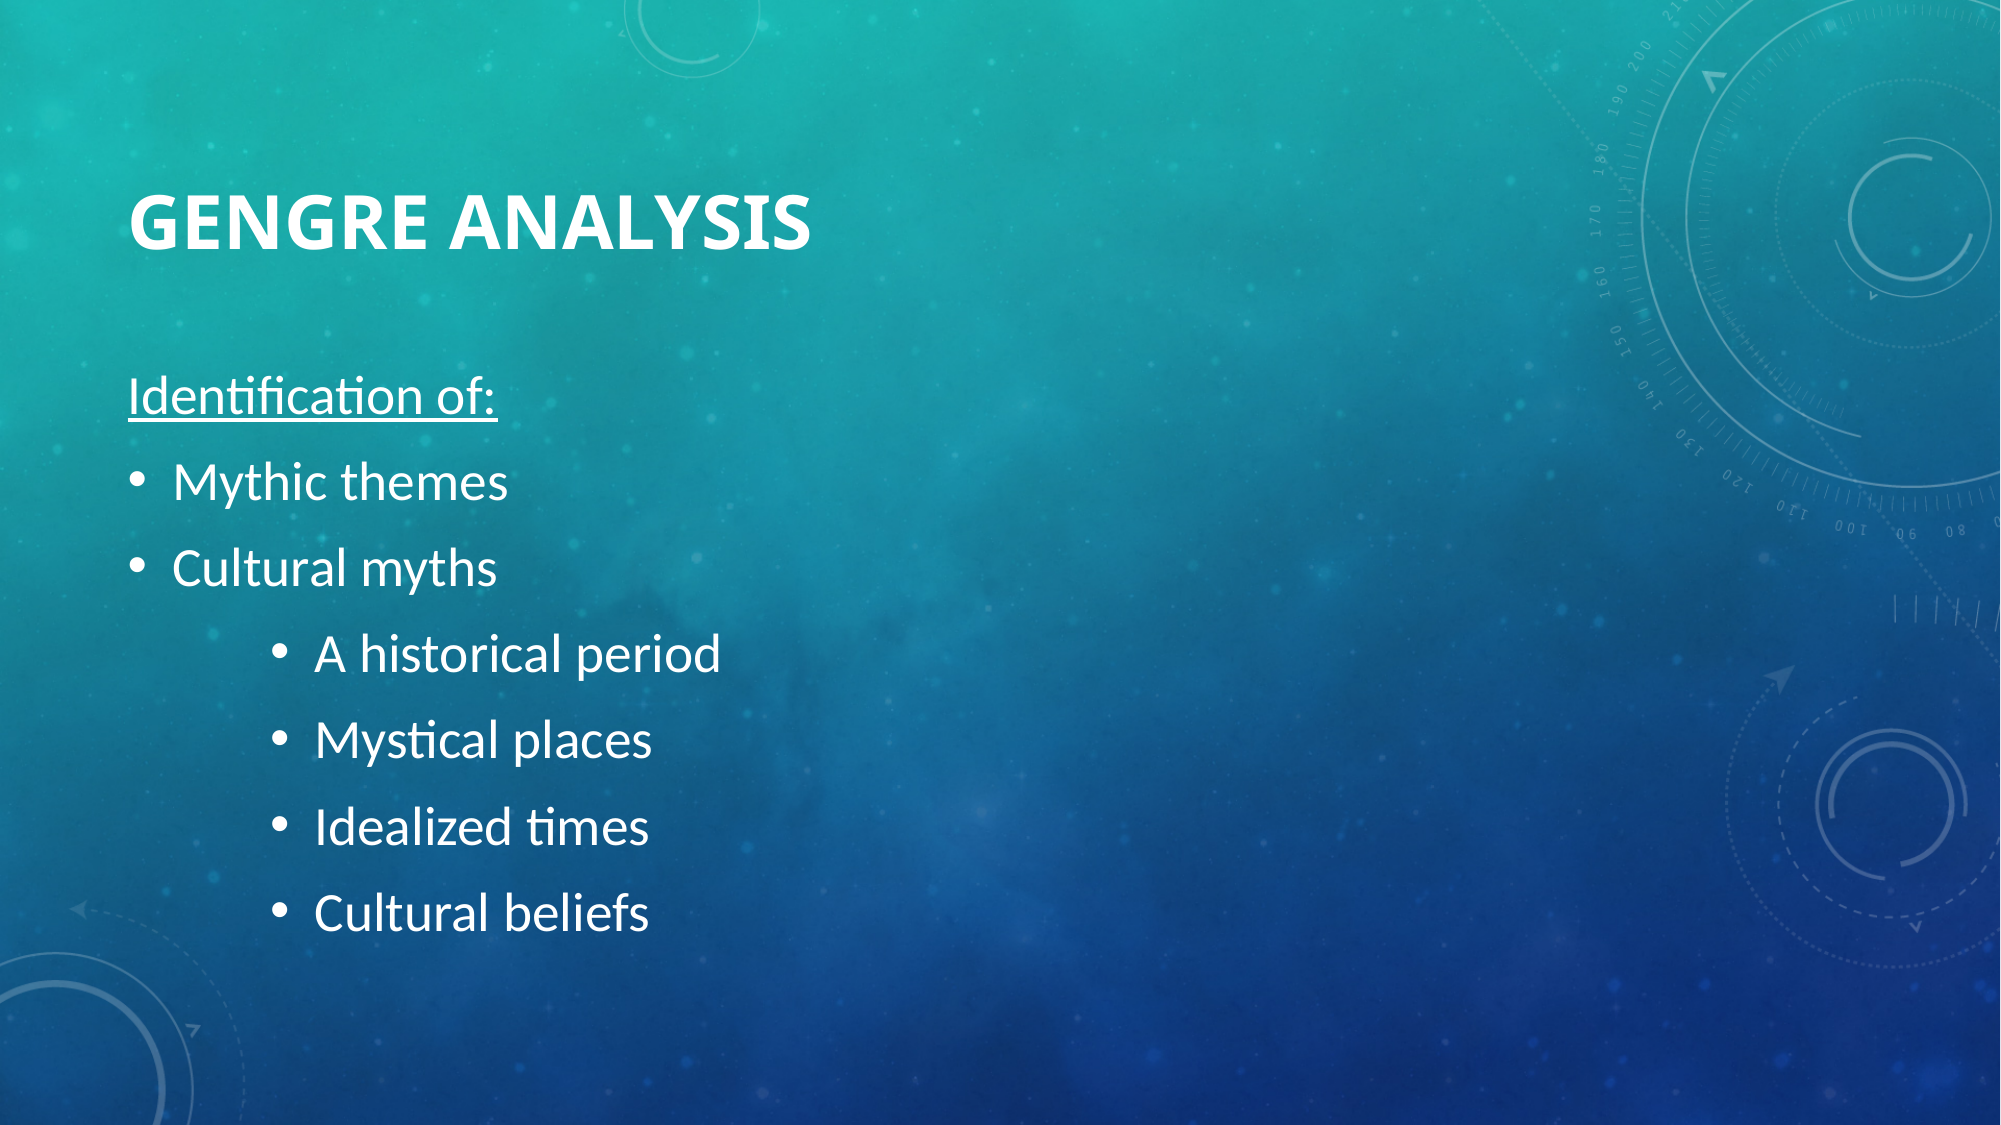

# Gengre analysis
Identification of:
Mythic themes
Cultural myths
A historical period
Mystical places
Idealized times
Cultural beliefs